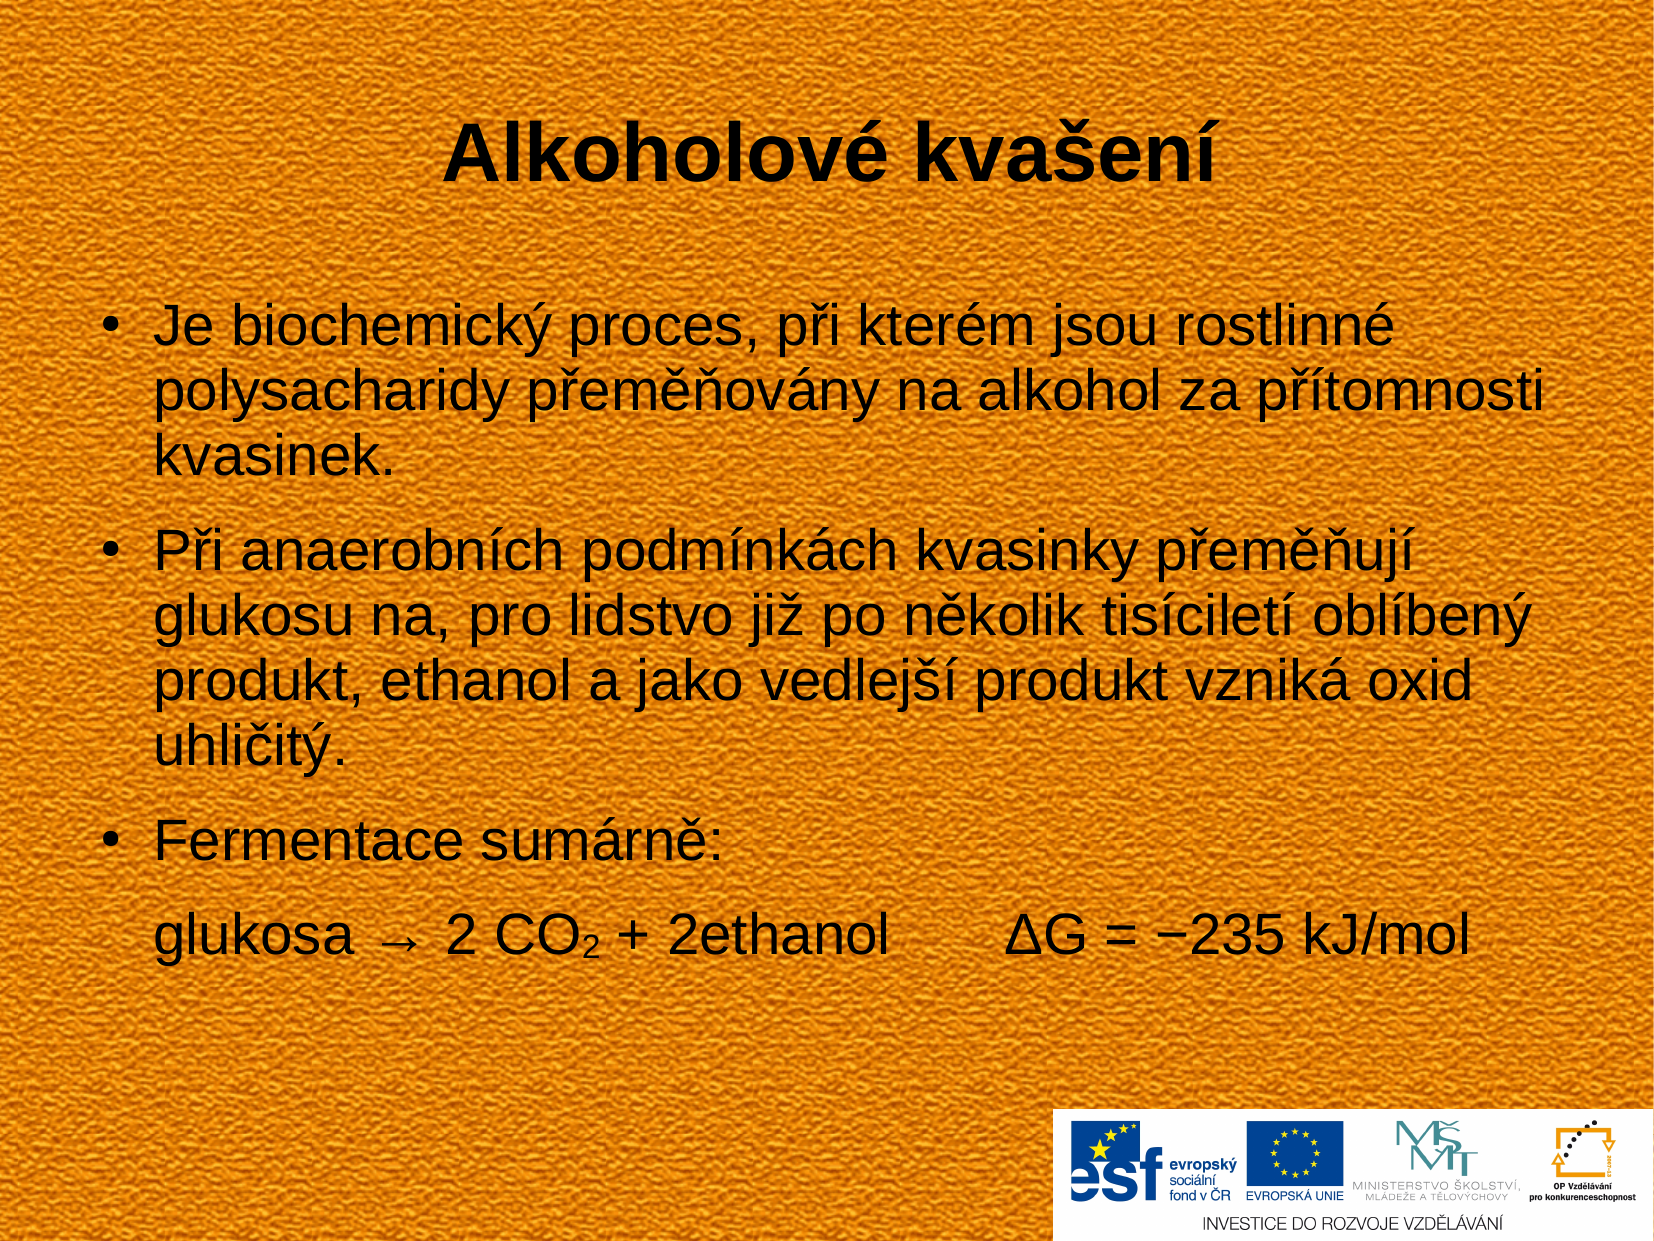

# Alkoholové kvašení
Je biochemický proces, při kterém jsou rostlinné polysacharidy přeměňovány na alkohol za přítomnosti kvasinek.
Při anaerobních podmínkách kvasinky přeměňují glukosu na, pro lidstvo již po několik tisíciletí oblíbený produkt, ethanol a jako vedlejší produkt vzniká oxid uhličitý.
Fermentace sumárně:
glukosa → 2 CO2 + 2ethanol ΔG = −235 kJ/mol